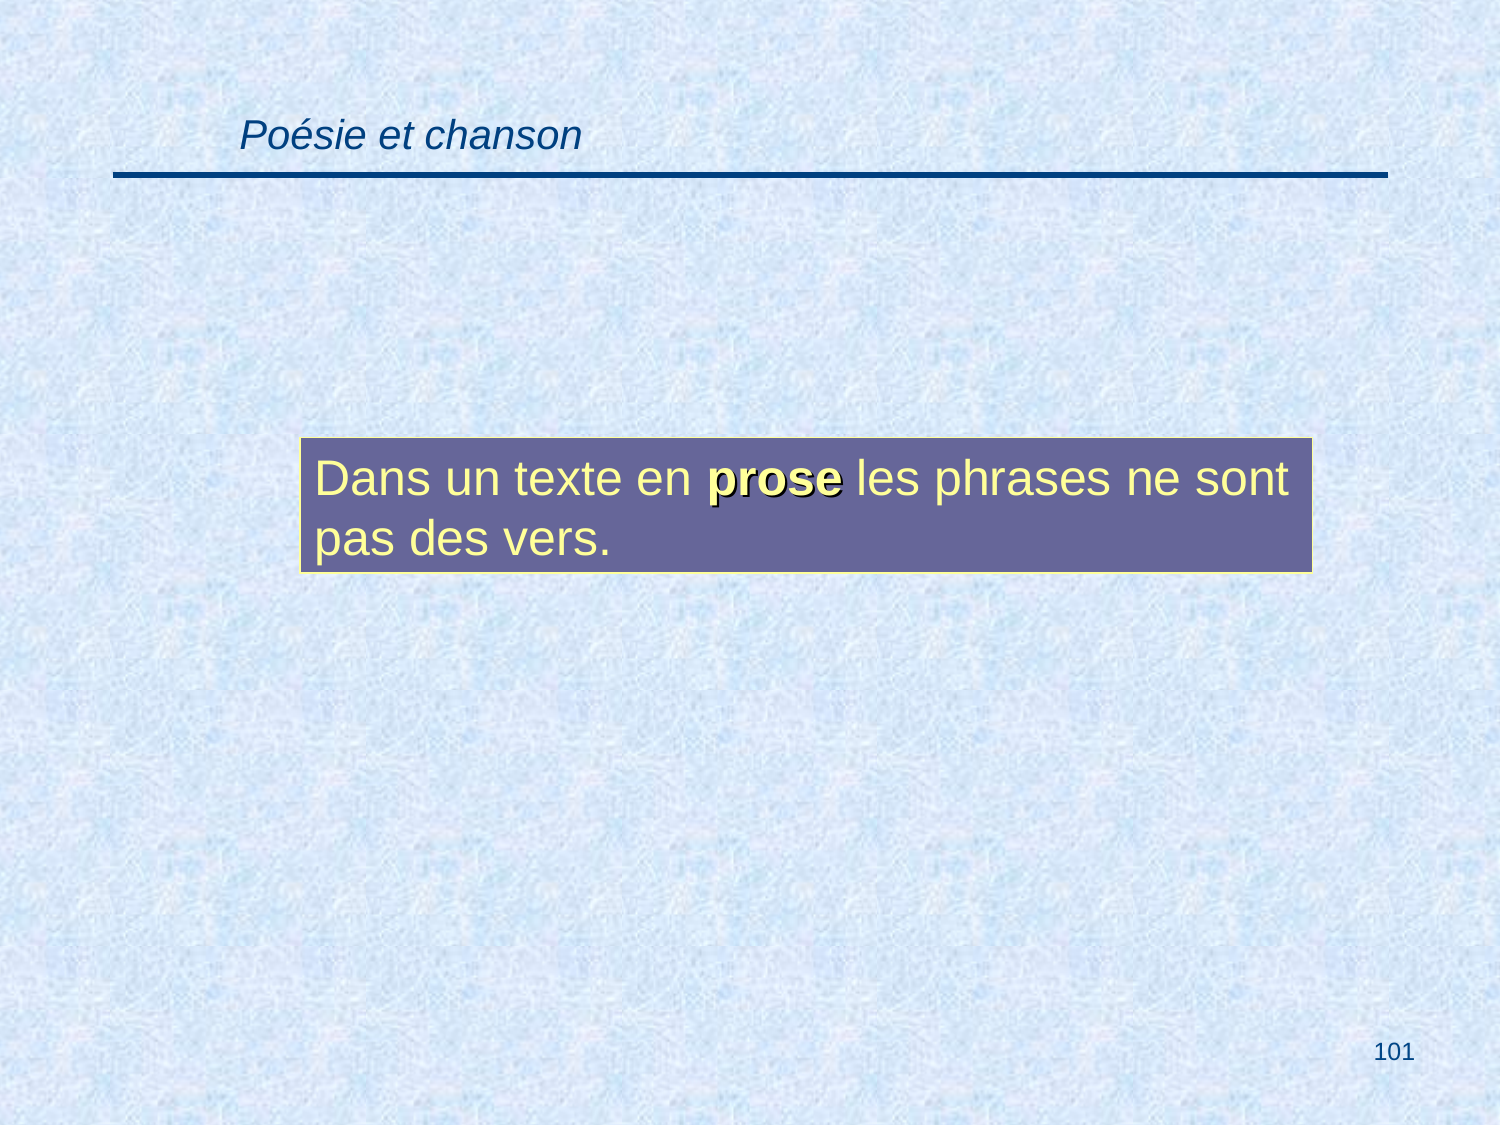

Poésie et chanson
Dans un texte en prose les phrases ne sont pas des vers.
101